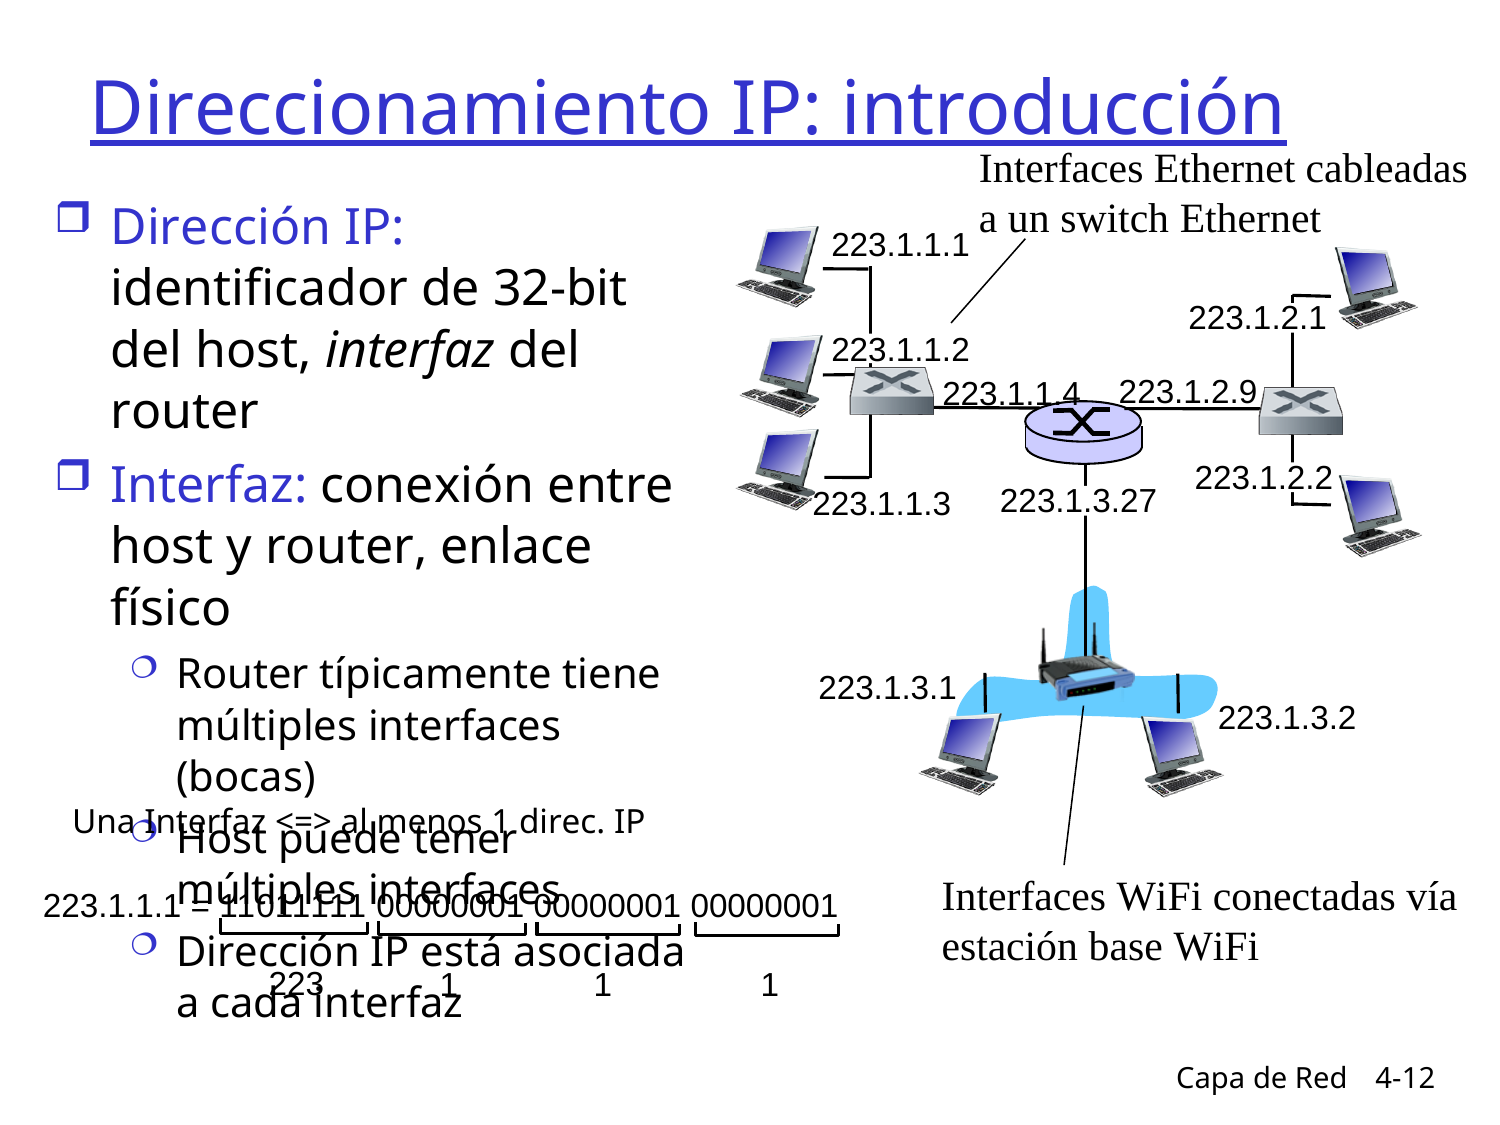

# Direccionamiento IP: introducción
Interfaces Ethernet cableadas a un switch Ethernet
Dirección IP: identificador de 32-bit del host, interfaz del router
Interfaz: conexión entre host y router, enlace físico
Router típicamente tiene múltiples interfaces (bocas)
Host puede tener múltiples interfaces
Dirección IP está asociada a cada interfaz
223.1.1.1
223.1.2.1
223.1.1.2
223.1.2.9
223.1.1.4
223.1.2.2
223.1.3.27
223.1.1.3
223.1.3.1
223.1.3.2
Una Interfaz <=> al menos 1 direc. IP
Interfaces WiFi conectadas vía estación base WiFi
223.1.1.1 = 11011111 00000001 00000001 00000001
223
1
1
1
12